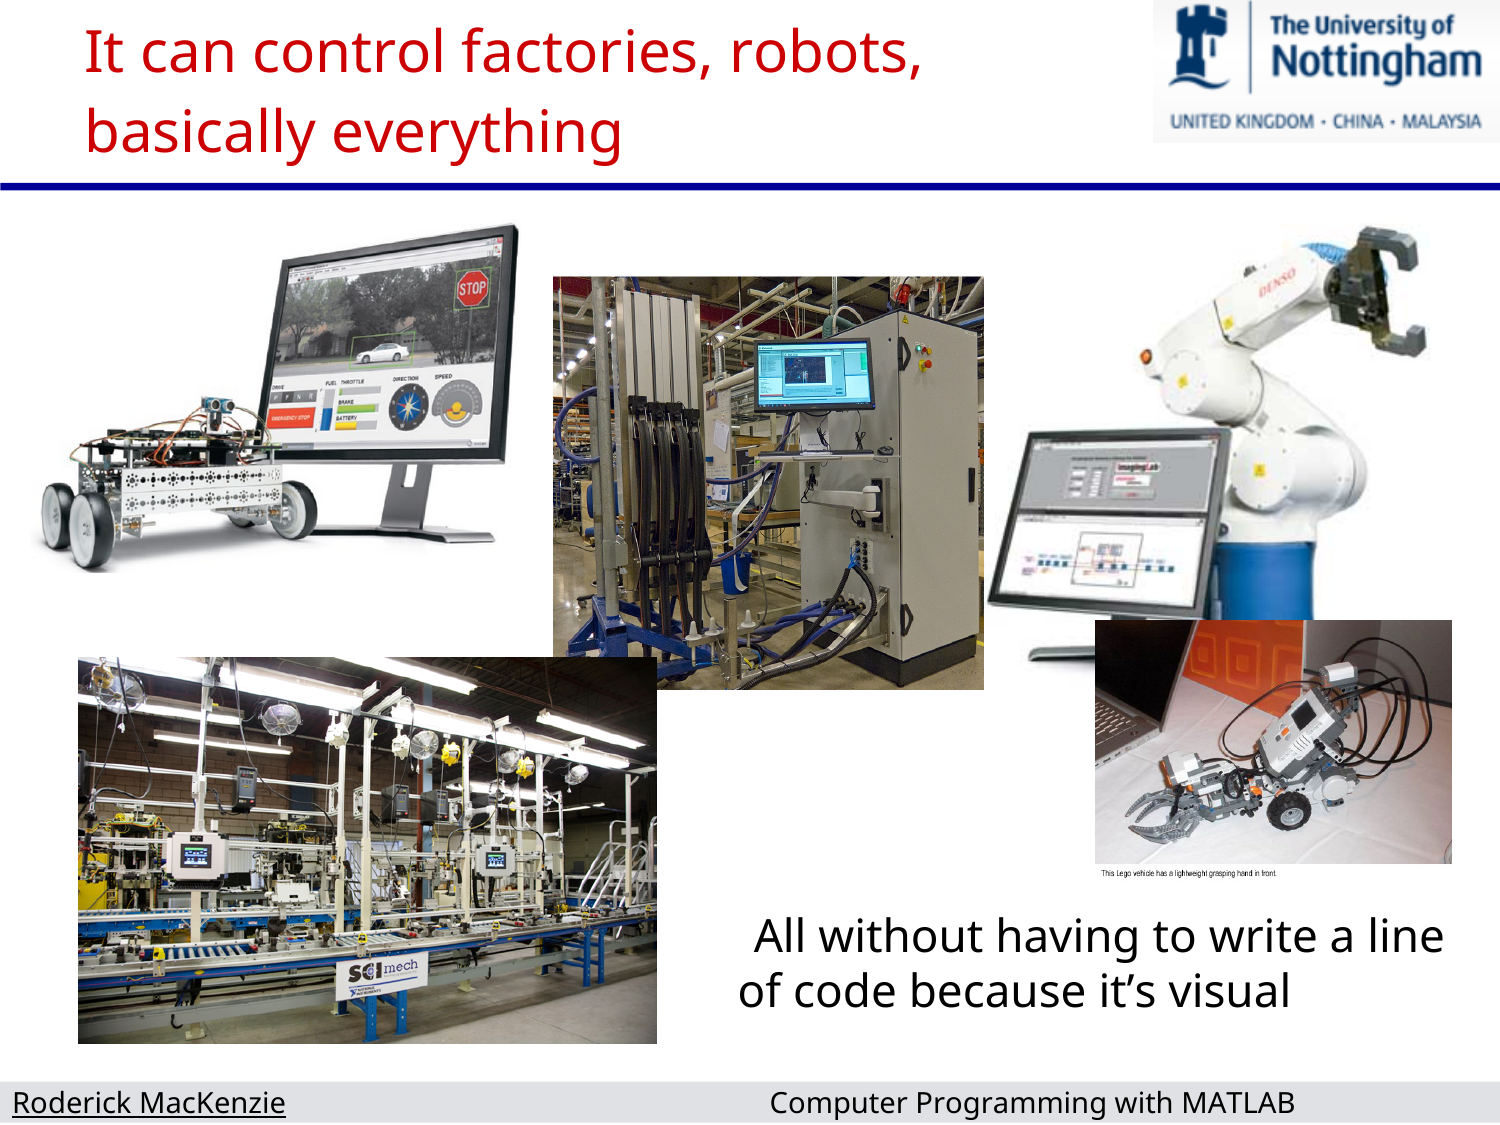

# It can control factories, robots, basically everything
All without having to write a line of code because it’s visual